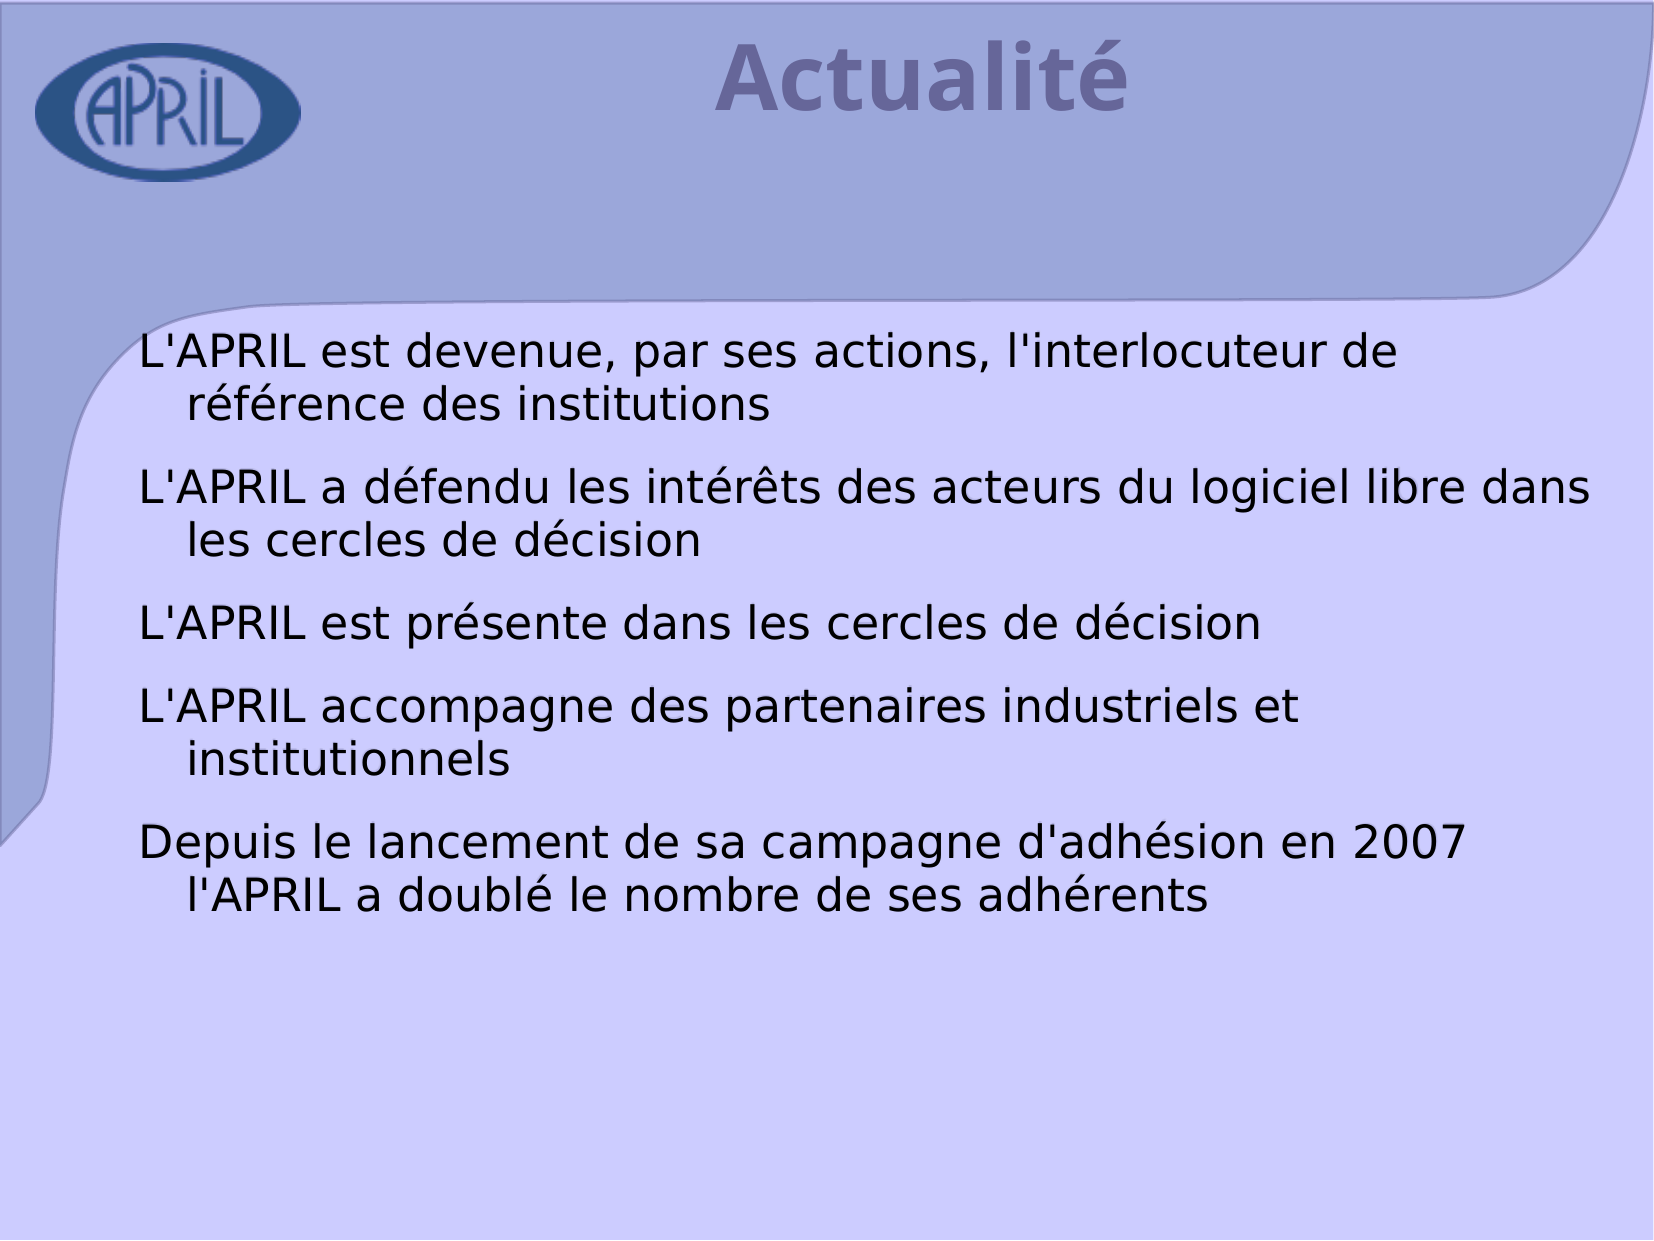

# Actualité
L'APRIL est devenue, par ses actions, l'interlocuteur de référence des institutions
L'APRIL a défendu les intérêts des acteurs du logiciel libre dans les cercles de décision
L'APRIL est présente dans les cercles de décision
L'APRIL accompagne des partenaires industriels et institutionnels
Depuis le lancement de sa campagne d'adhésion en 2007 l'APRIL a doublé le nombre de ses adhérents